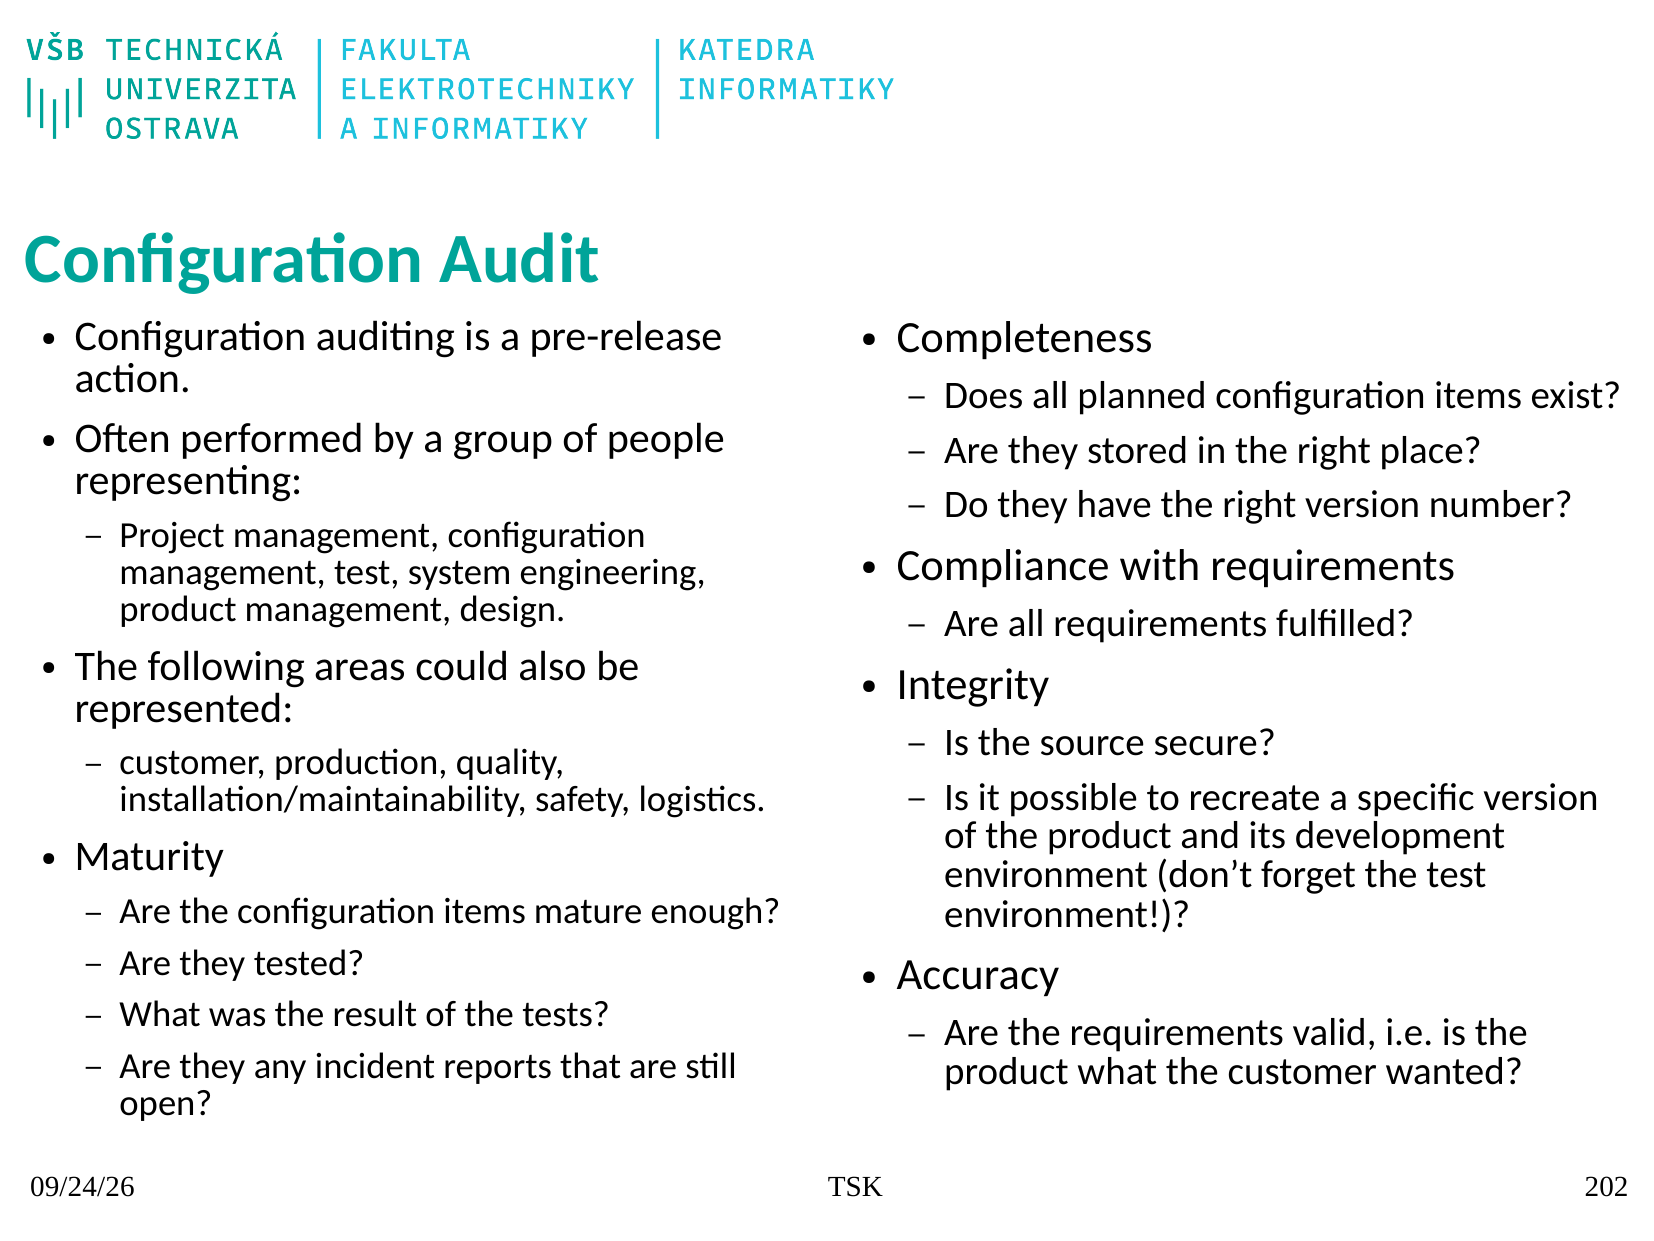

# Configuration Audit
Configuration auditing is a pre-release action.
Often performed by a group of people representing:
Project management, configuration management, test, system engineering, product management, design.
The following areas could also be represented:
customer, production, quality, installation/maintainability, safety, logistics.
Maturity
Are the configuration items mature enough?
Are they tested?
What was the result of the tests?
Are they any incident reports that are still open?
Completeness
Does all planned configuration items exist?
Are they stored in the right place?
Do they have the right version number?
Compliance with requirements
Are all requirements fulfilled?
Integrity
Is the source secure?
Is it possible to recreate a specific version of the product and its development environment (don’t forget the test environment!)?
Accuracy
Are the requirements valid, i.e. is the product what the customer wanted?
TSK
202